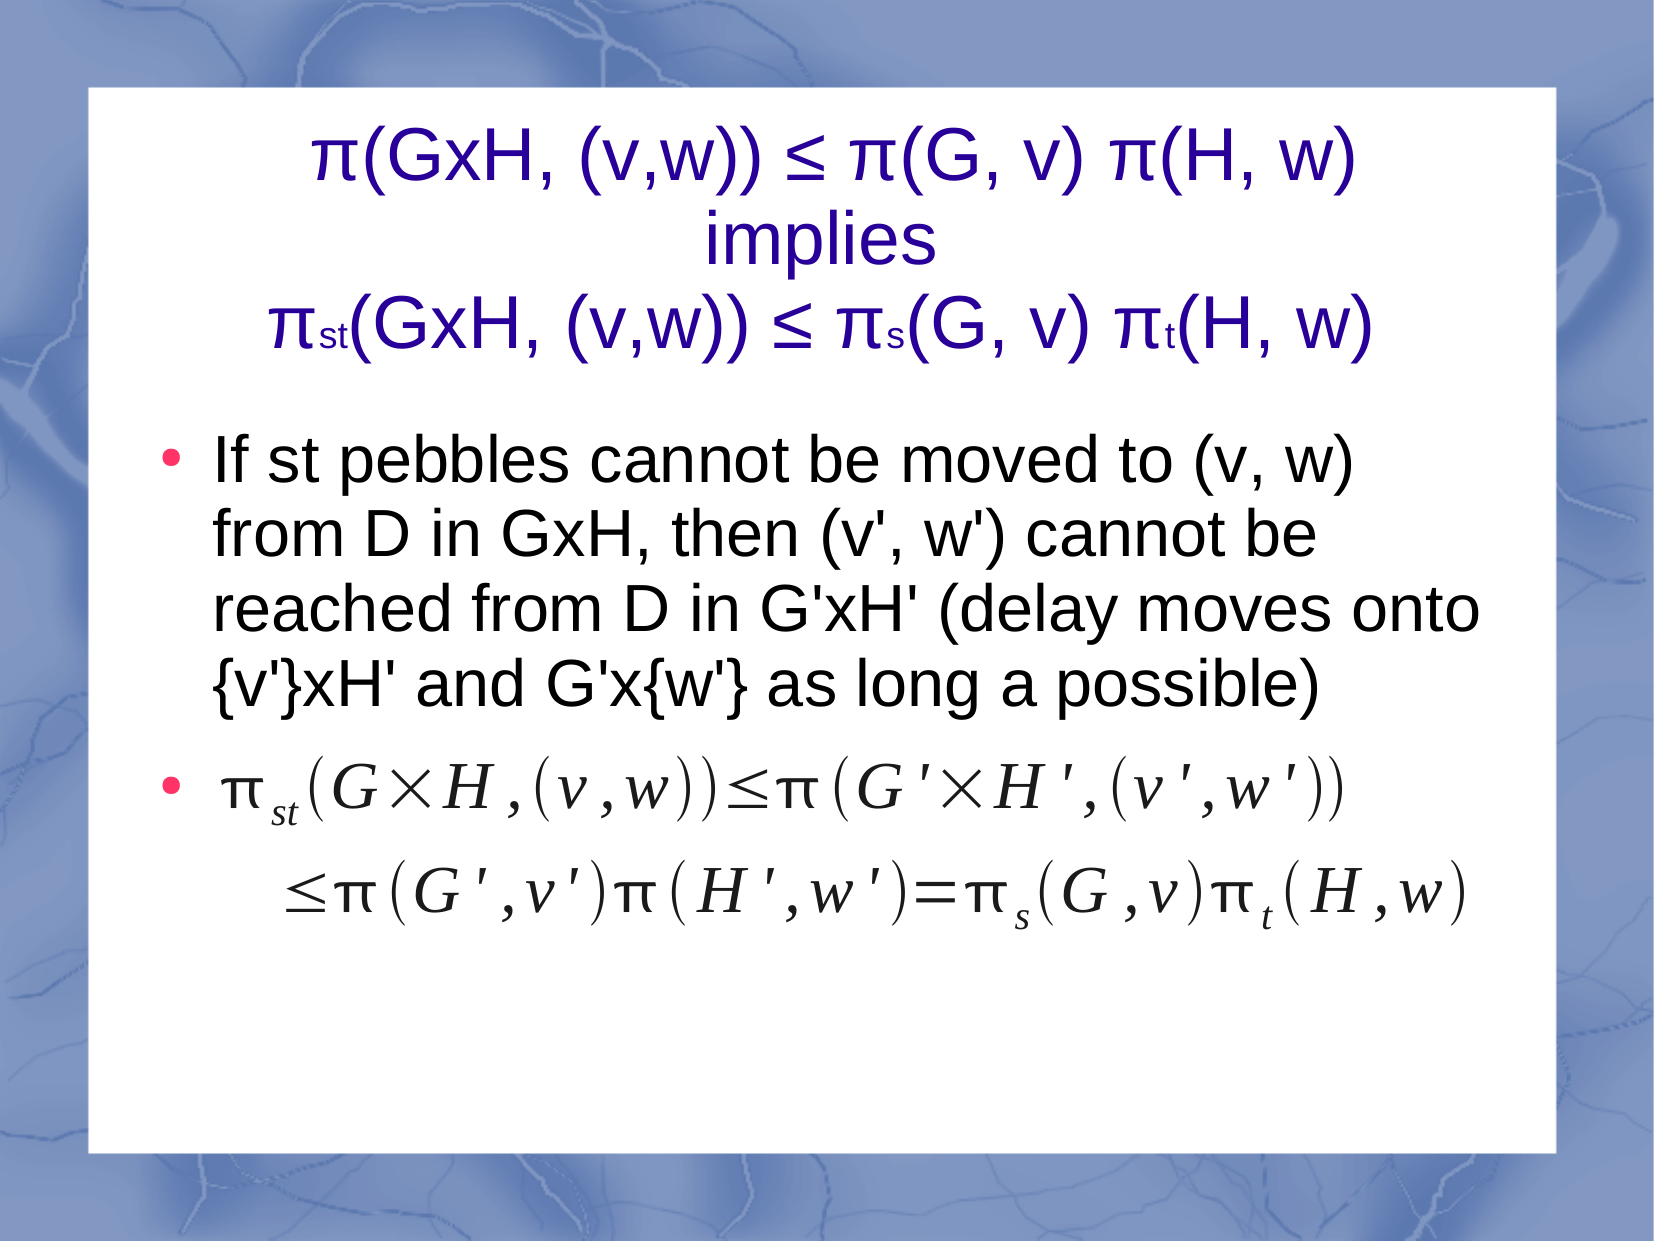

# π(GxH, (v,w)) ≤ π(G, v) π(H, w) implies πst(GxH, (v,w)) ≤ πs(G, v) πt(H, w)
If st pebbles cannot be moved to (v, w) from D in GxH, then (v', w') cannot be reached from D in G'xH' (delay moves onto {v'}xH' and G'x{w'} as long a possible)